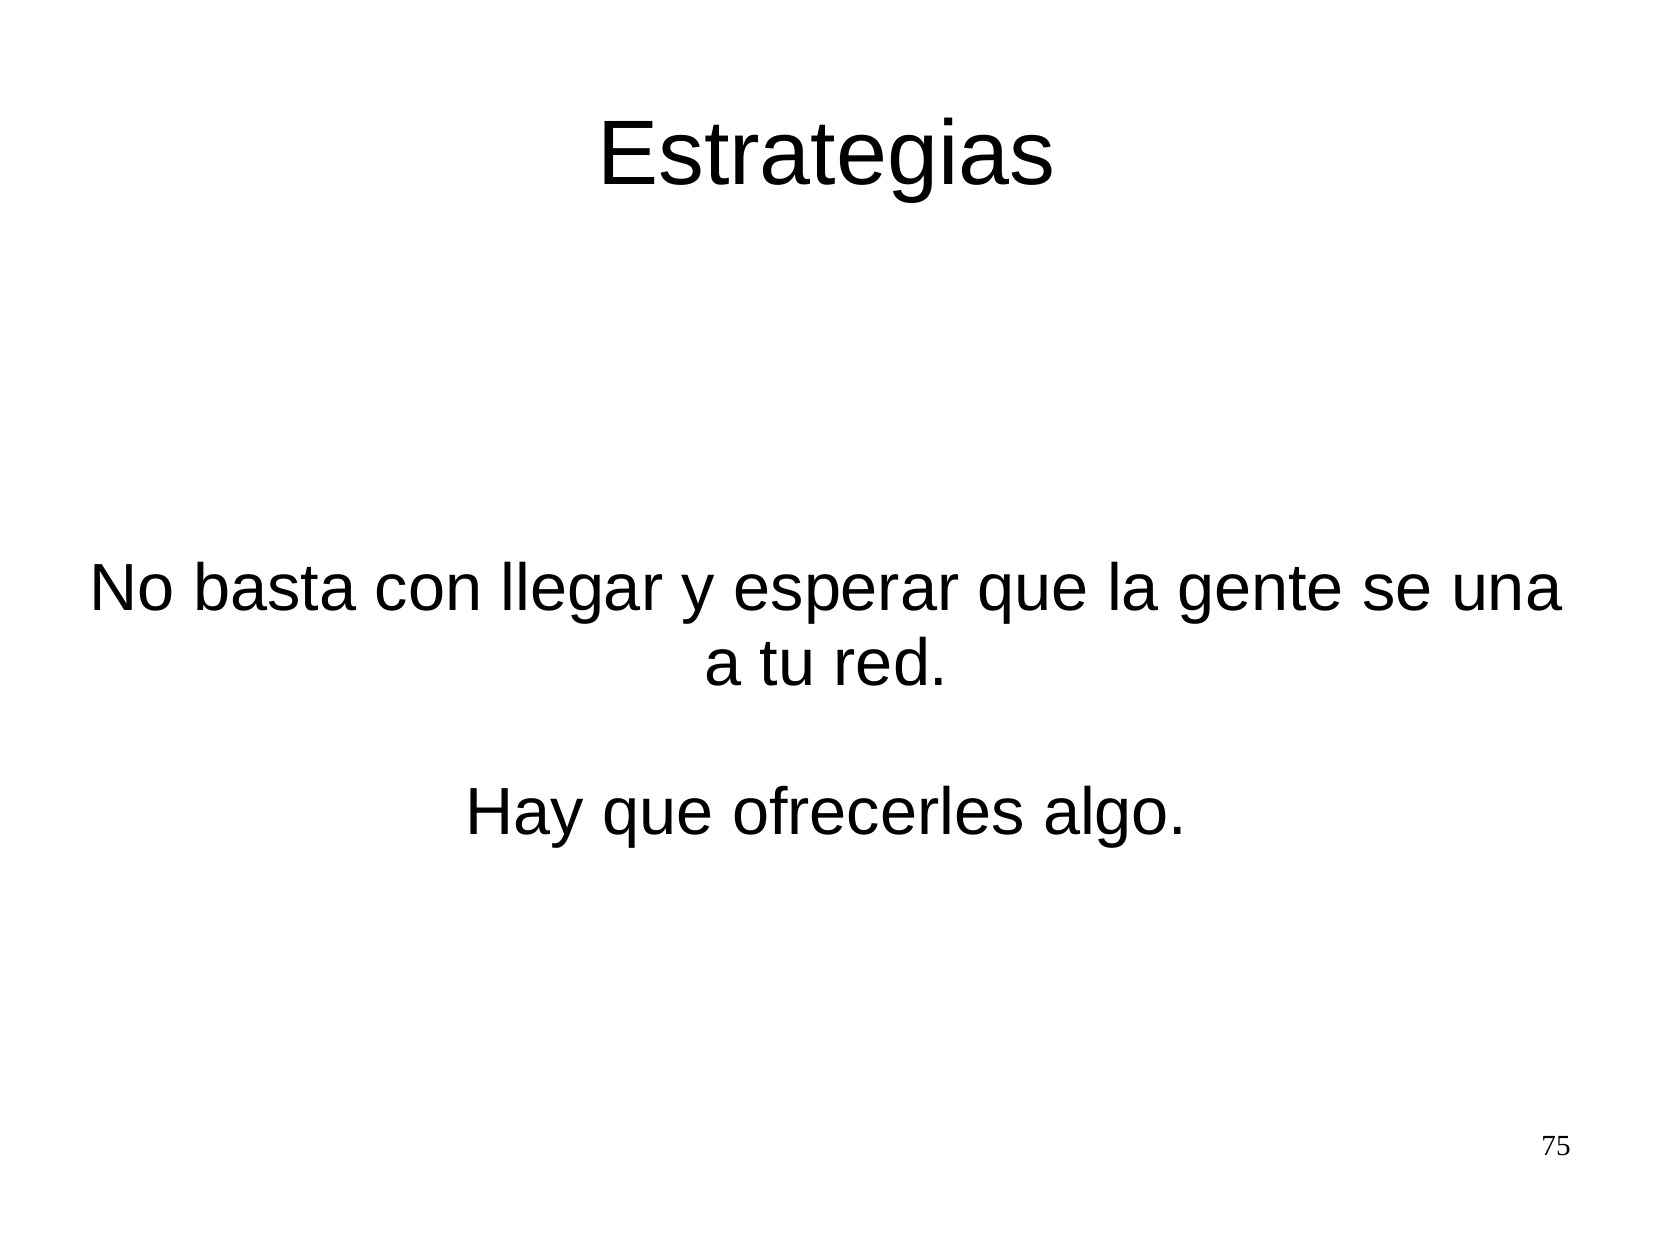

# Estrategias
No basta con llegar y esperar que la gente se una a tu red.
Hay que ofrecerles algo.
75